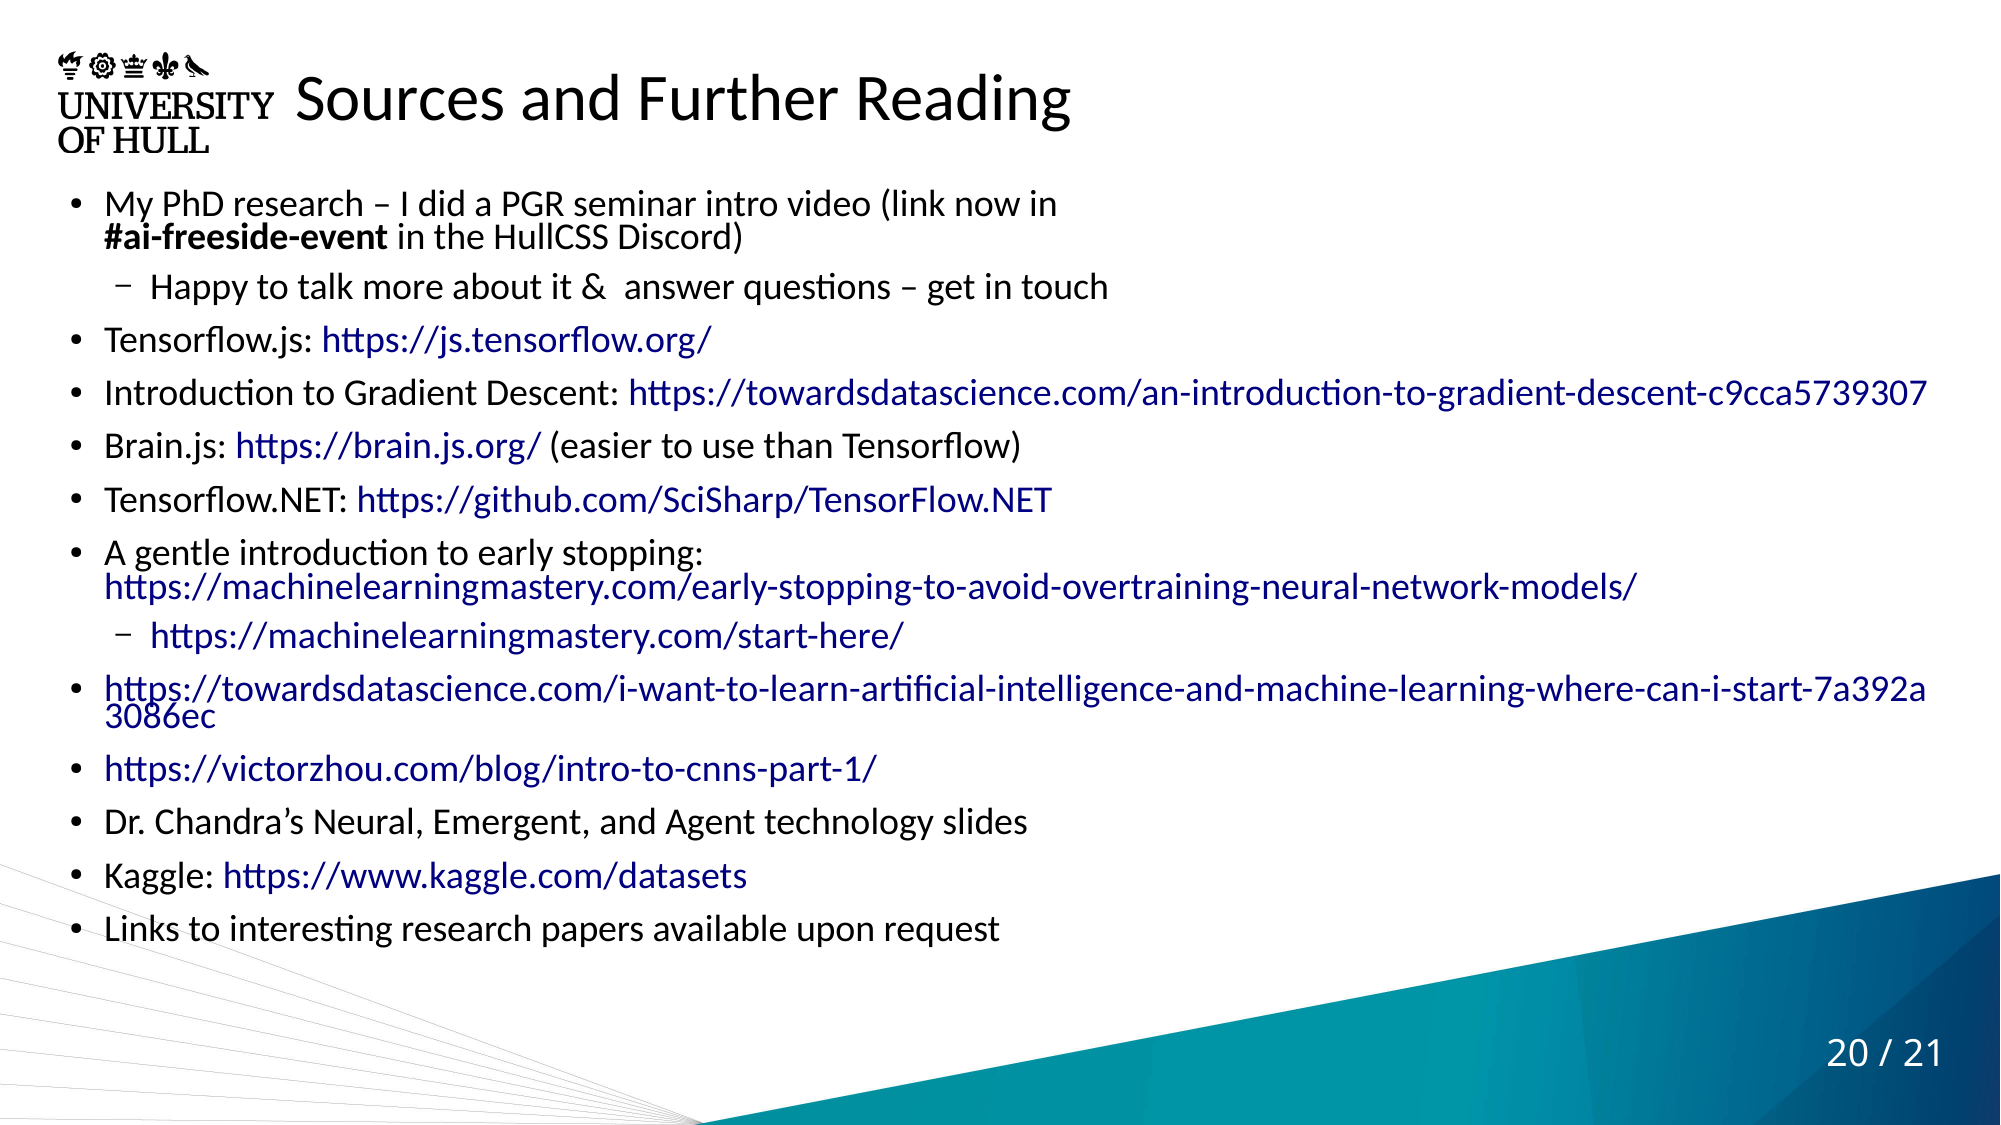

# Sources and Further Reading
My PhD research – I did a PGR seminar intro video (link now in
#ai-freeside-event in the HullCSS Discord)
Happy to talk more about it & answer questions – get in touch
Tensorflow.js: https://js.tensorflow.org/
Introduction to Gradient Descent: https://towardsdatascience.com/an-introduction-to-gradient-descent-c9cca5739307
Brain.js: https://brain.js.org/ (easier to use than Tensorflow)
Tensorflow.NET: https://github.com/SciSharp/TensorFlow.NET
A gentle introduction to early stopping: https://machinelearningmastery.com/early-stopping-to-avoid-overtraining-neural-network-models/
https://machinelearningmastery.com/start-here/
https://towardsdatascience.com/i-want-to-learn-artificial-intelligence-and-machine-learning-where-can-i-start-7a392a3086ec
https://victorzhou.com/blog/intro-to-cnns-part-1/
Dr. Chandra’s Neural, Emergent, and Agent technology slides
Kaggle: https://www.kaggle.com/datasets
Links to interesting research papers available upon request